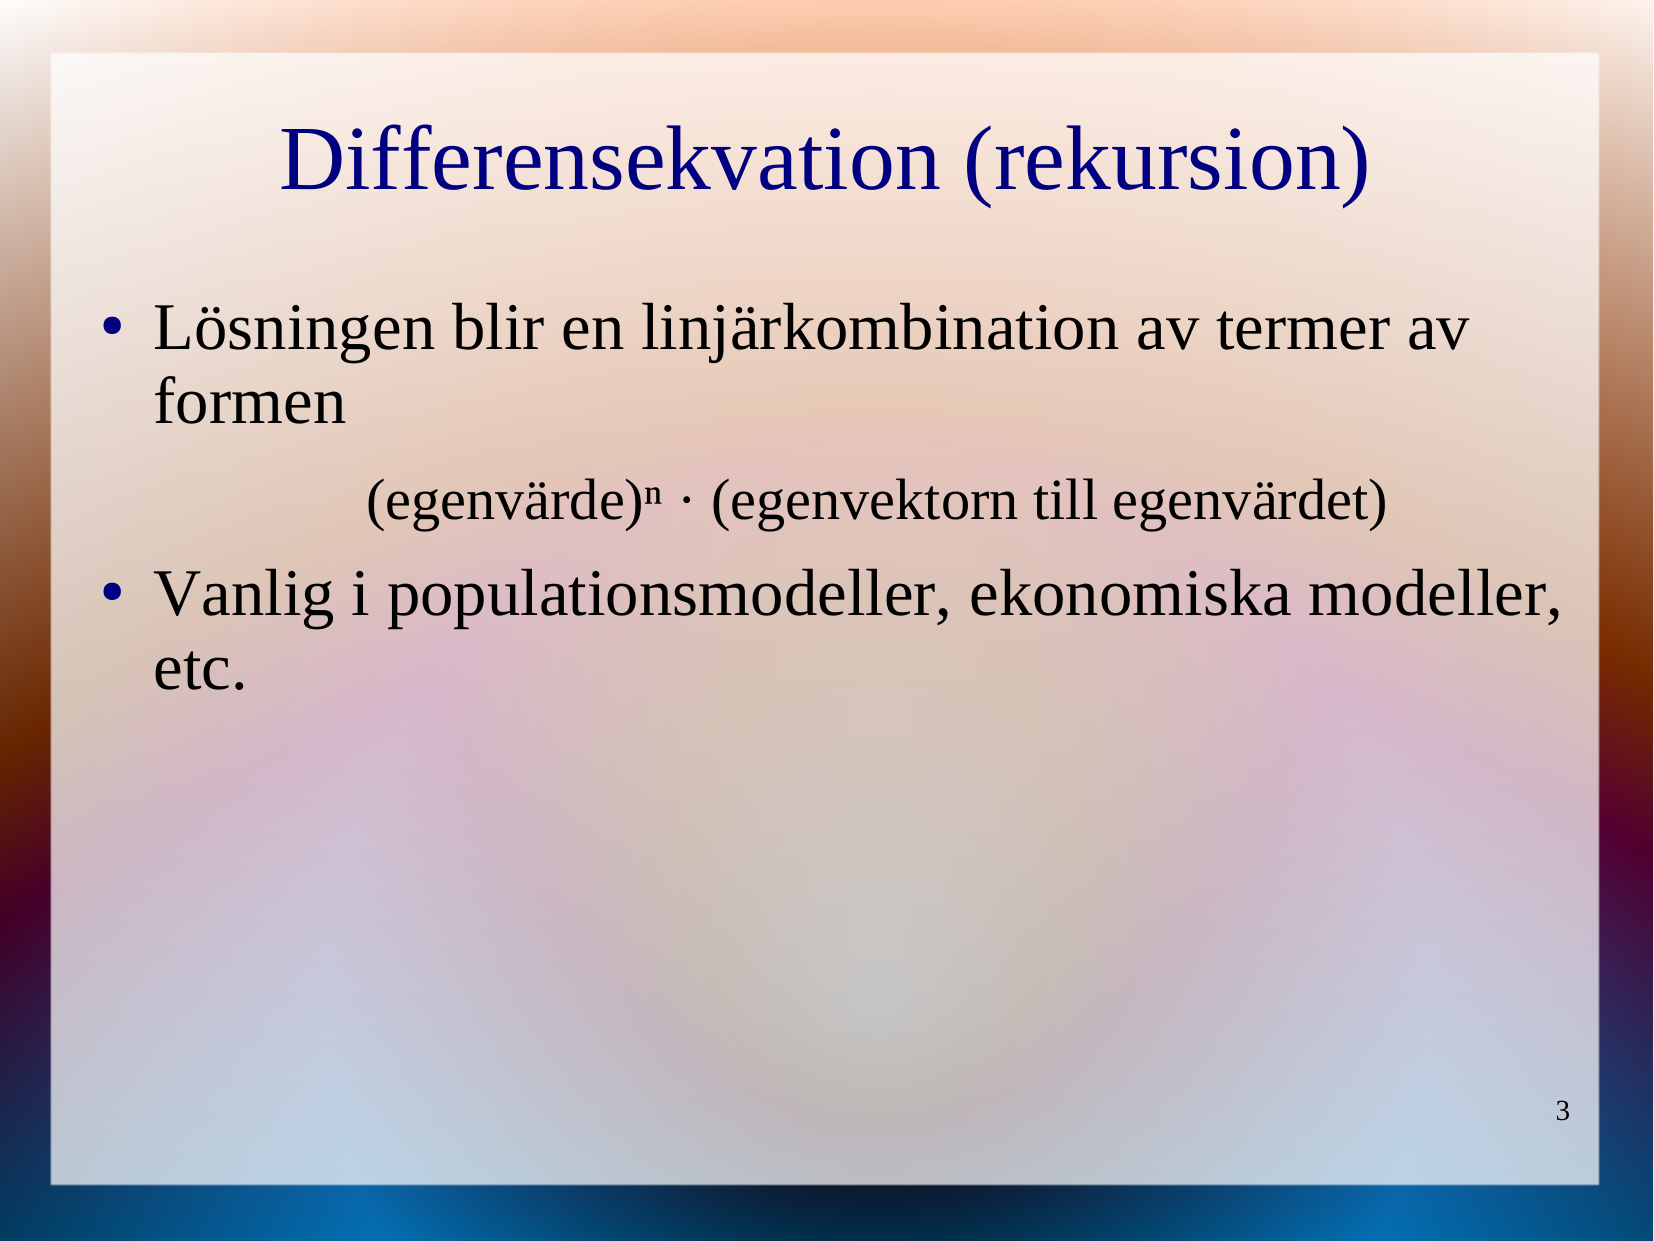

# Differensekvation (rekursion)
Lösningen blir en linjärkombination av termer av formen
(egenvärde)ⁿ · (egenvektorn till egenvärdet)
Vanlig i populationsmodeller, ekonomiska modeller, etc.
3